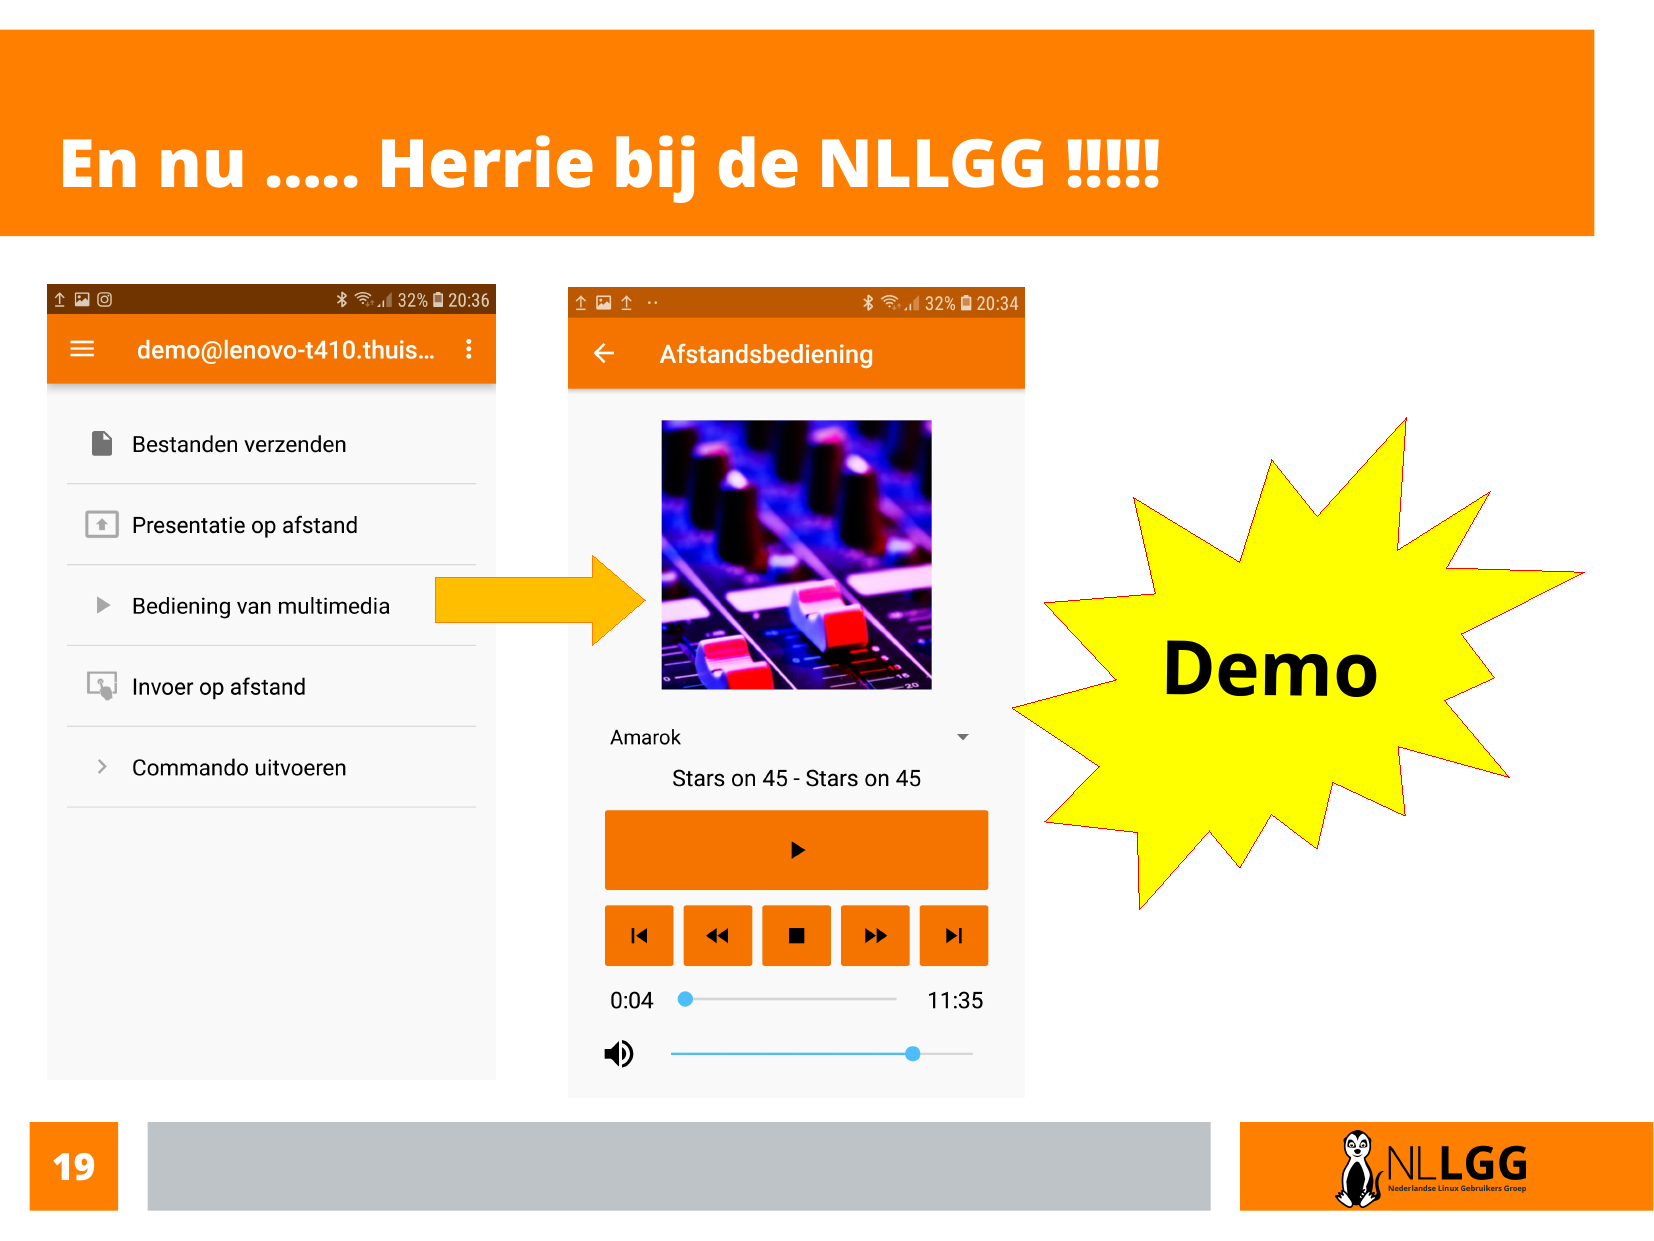

# En nu ….. Herrie bij de NLLGG !!!!!
Demo
19